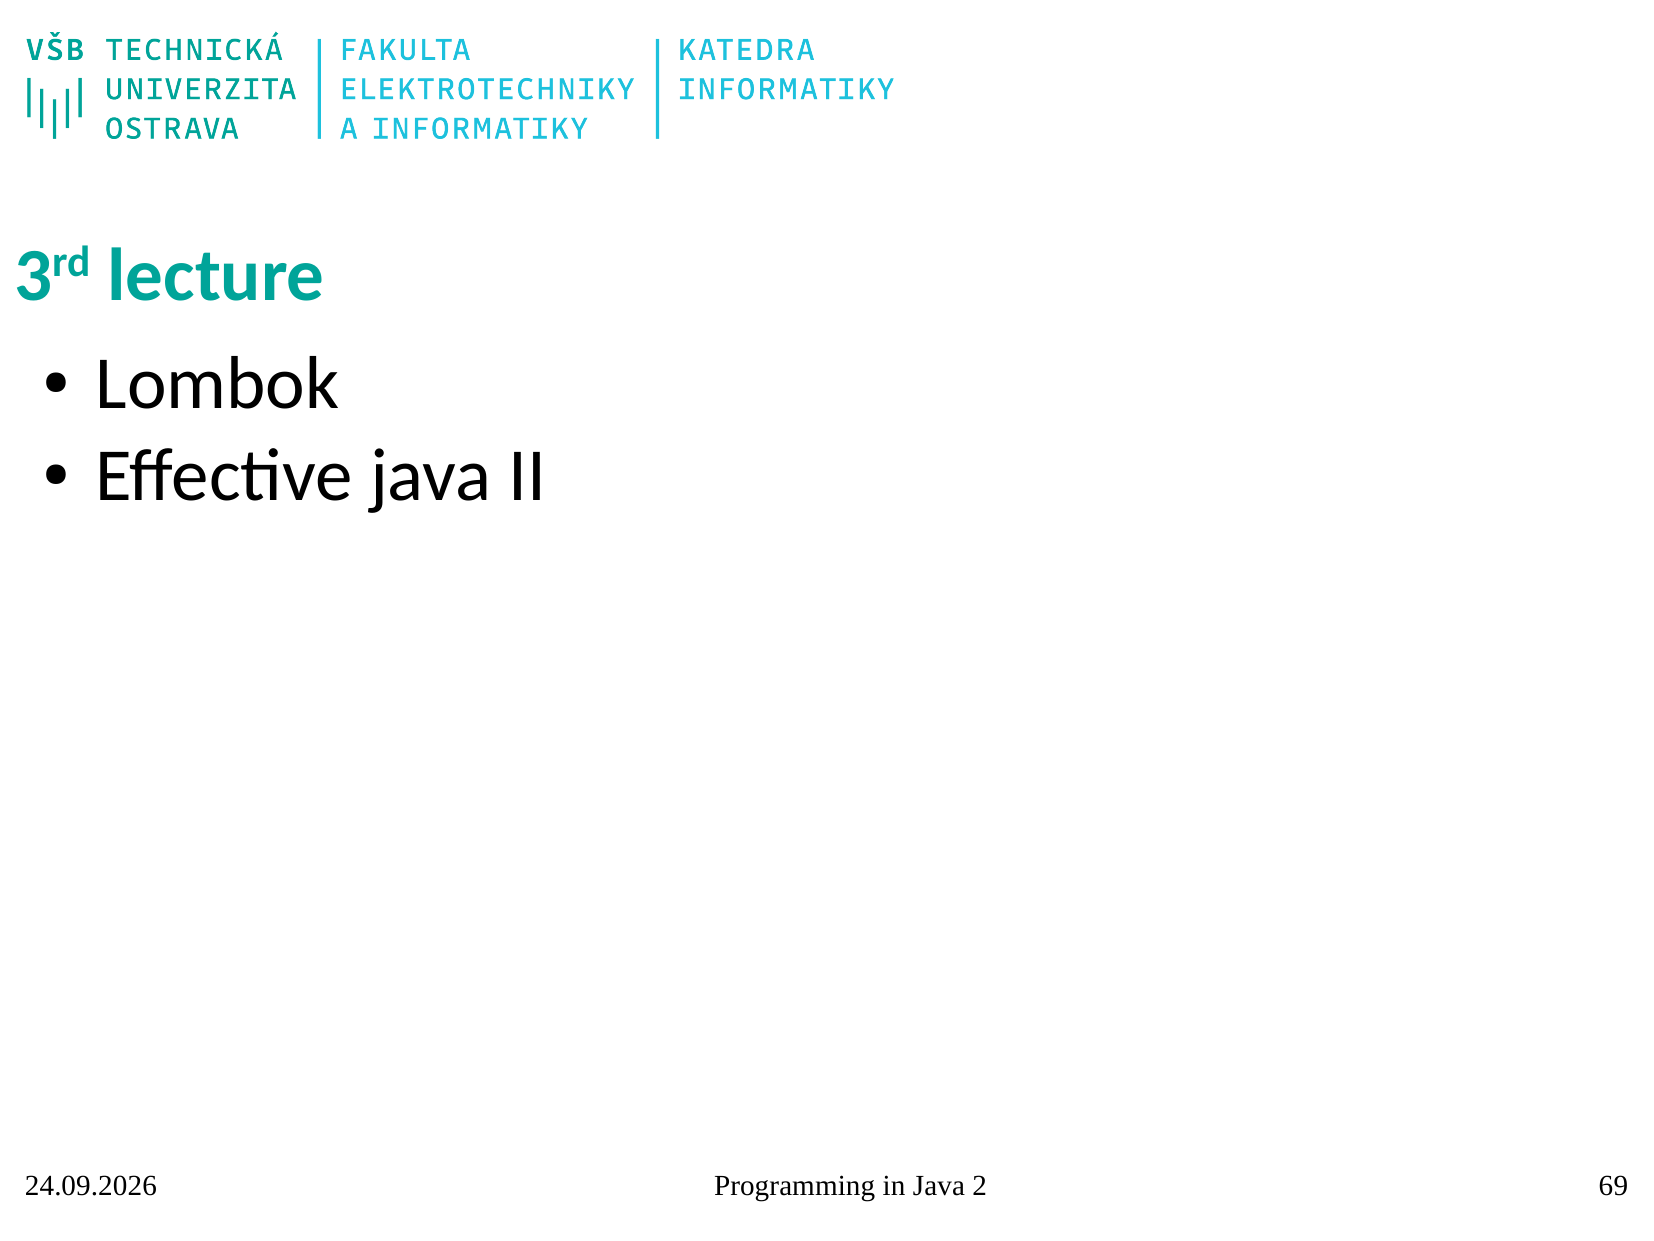

# 3rd lecture
Lombok
Effective java II
Programming in Java 2
69